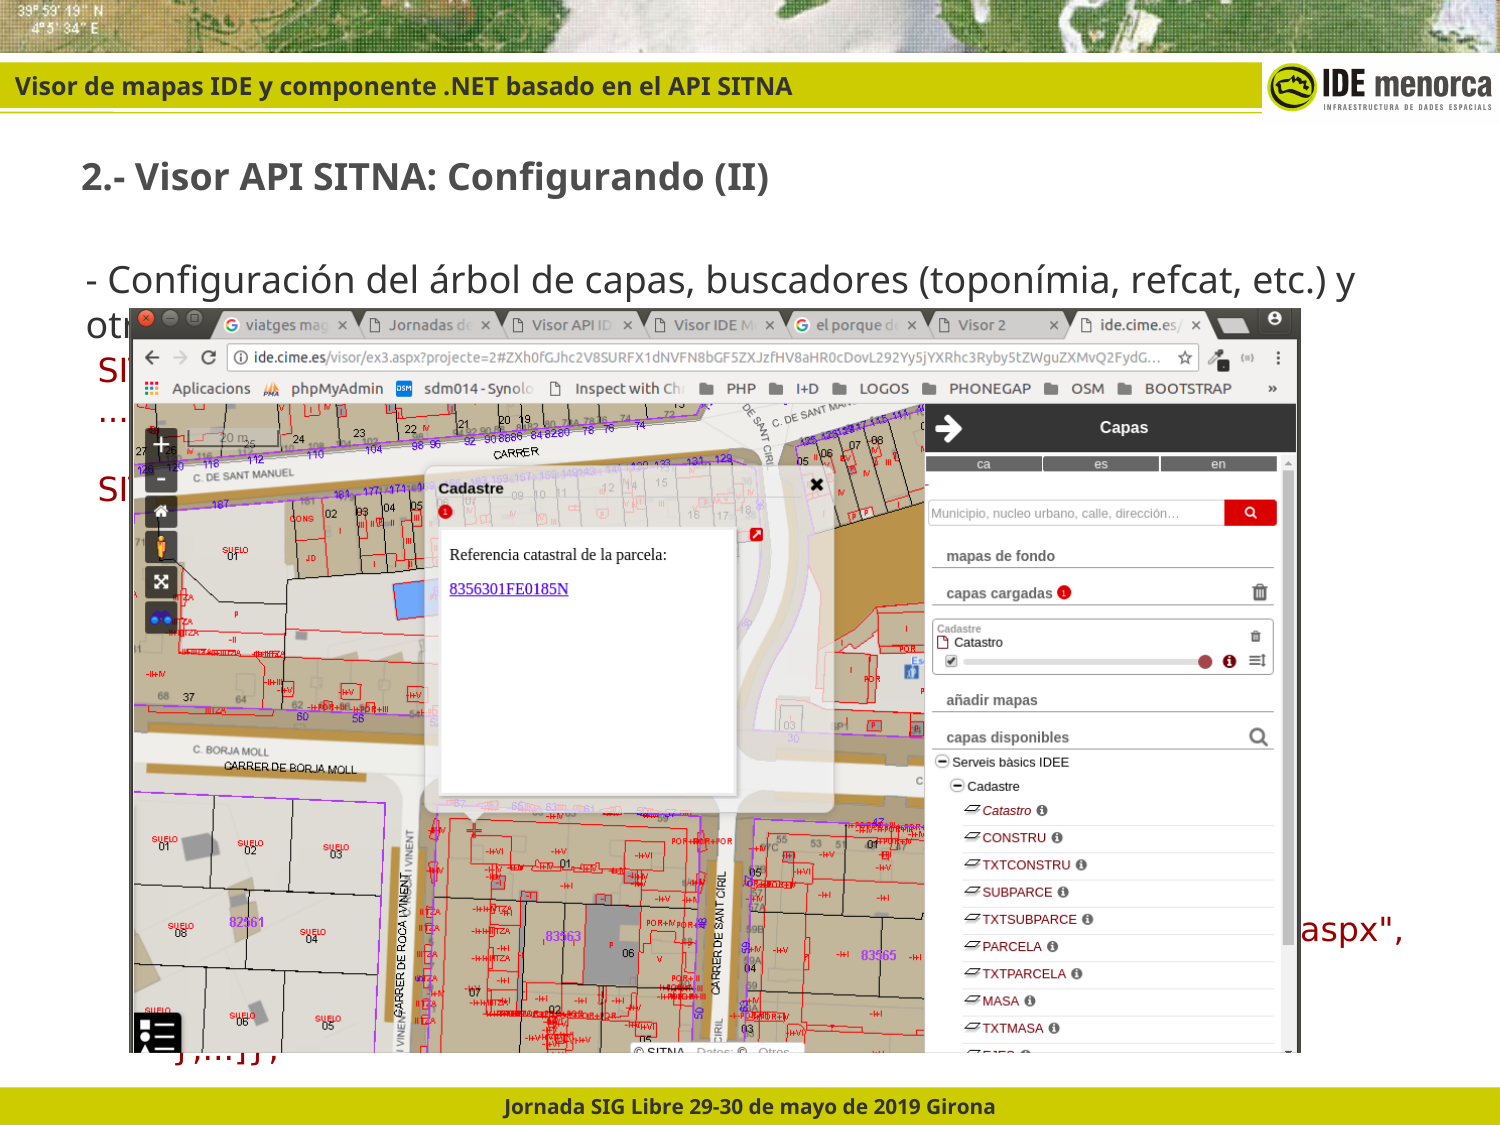

Visor de mapas IDE y componente .NET basado en el API SITNA
2.- Visor API SITNA: Configurando (II)
- Configuración del árbol de capas, buscadores (toponímia, refcat, etc.) y otras herramientas:
SITNA.Cfg.controls.drawMeasureModify = {div: "measure"};
...
SITNA.Cfg.controls.layerCatalog = {
	div: "catalog",
 enableSearch: true,
 layerTreeGroups: [
 		{id: "node4", title: "Serveis bàsics IDEE"},
		{id: "node7", title: "Turisme i patrimoni"}
	],
 layers: [
 	{
		id: "OGC:WMS", title: "Cadastre", hideTitle: false,
		type: SITNA.Consts.layerType.WMS,
		url: "http://ovc.catastro.meh.es/Cartografia/WMS/ServidorWMS.aspx",
		hideTree: false,
		parentGroupNode: "node4"
	},...]};
Jornada SIG Libre 29-30 de mayo de 2019 Girona